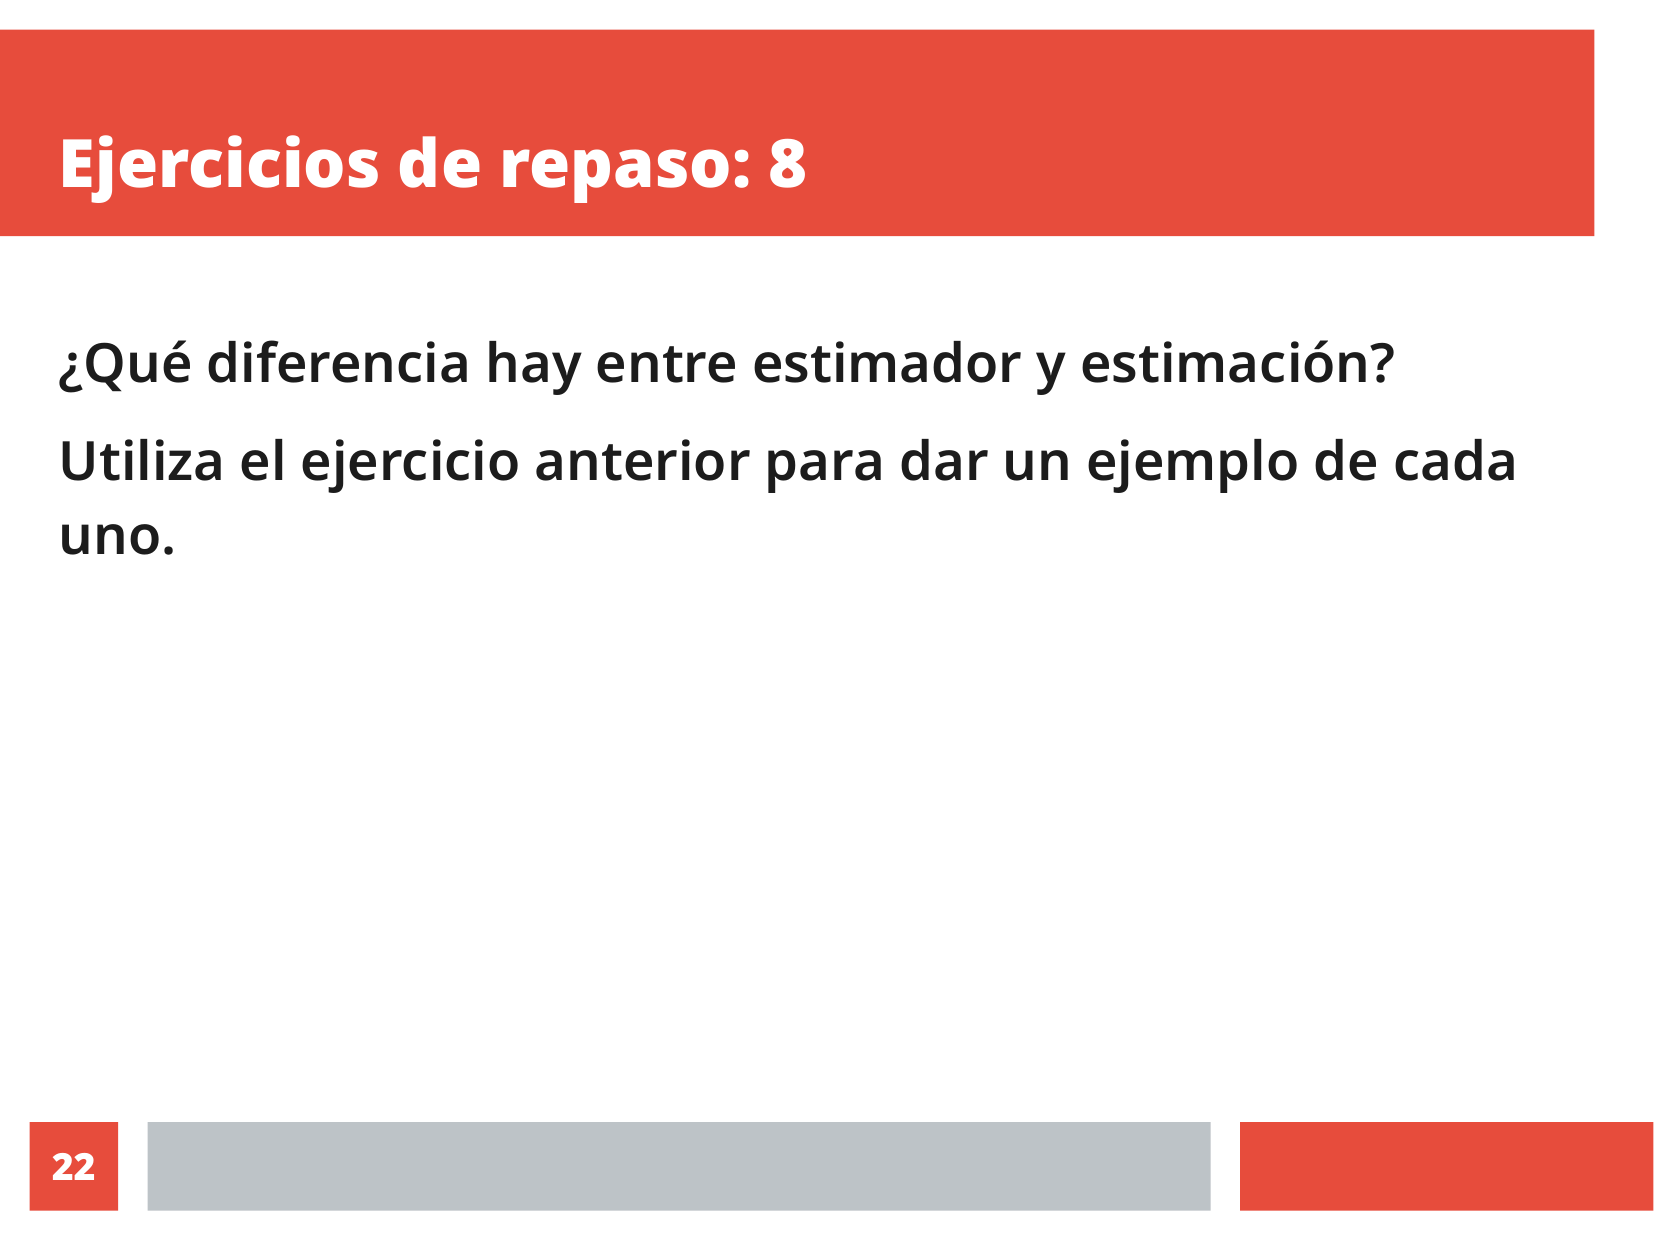

# Ejercicios de repaso: 8
¿Qué diferencia hay entre estimador y estimación?
Utiliza el ejercicio anterior para dar un ejemplo de cada uno.
22